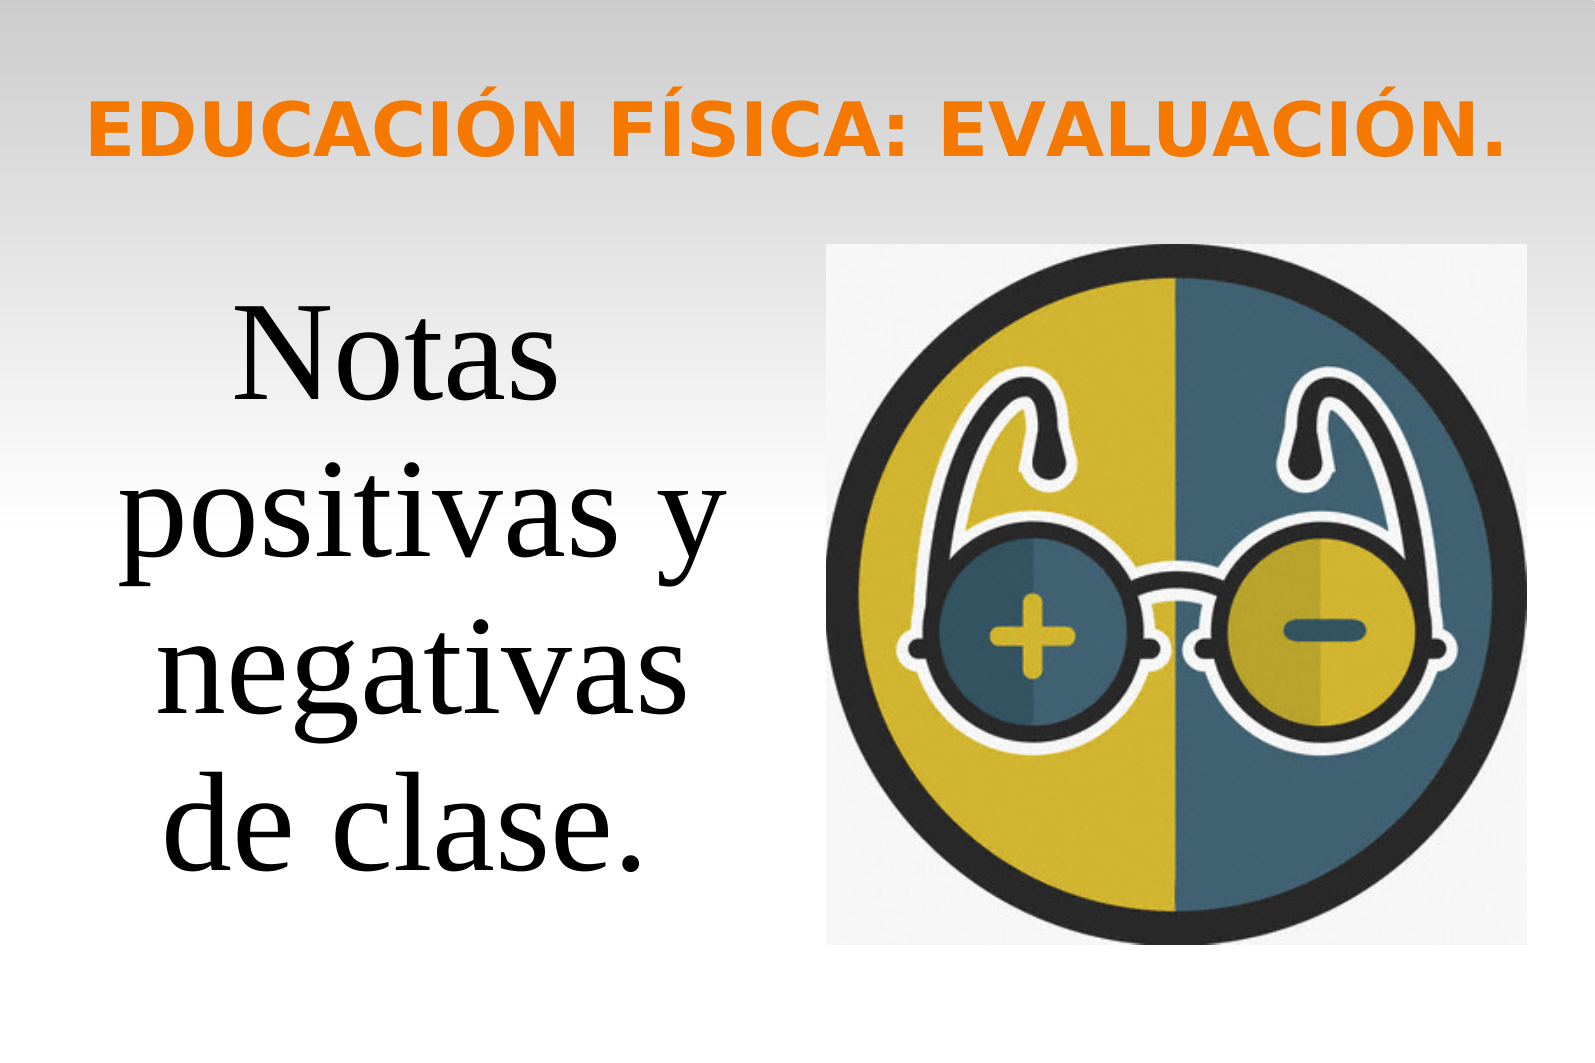

# EDUCACIÓN FÍSICA: EVALUACIÓN.
Notas positivas y negativas de clase.